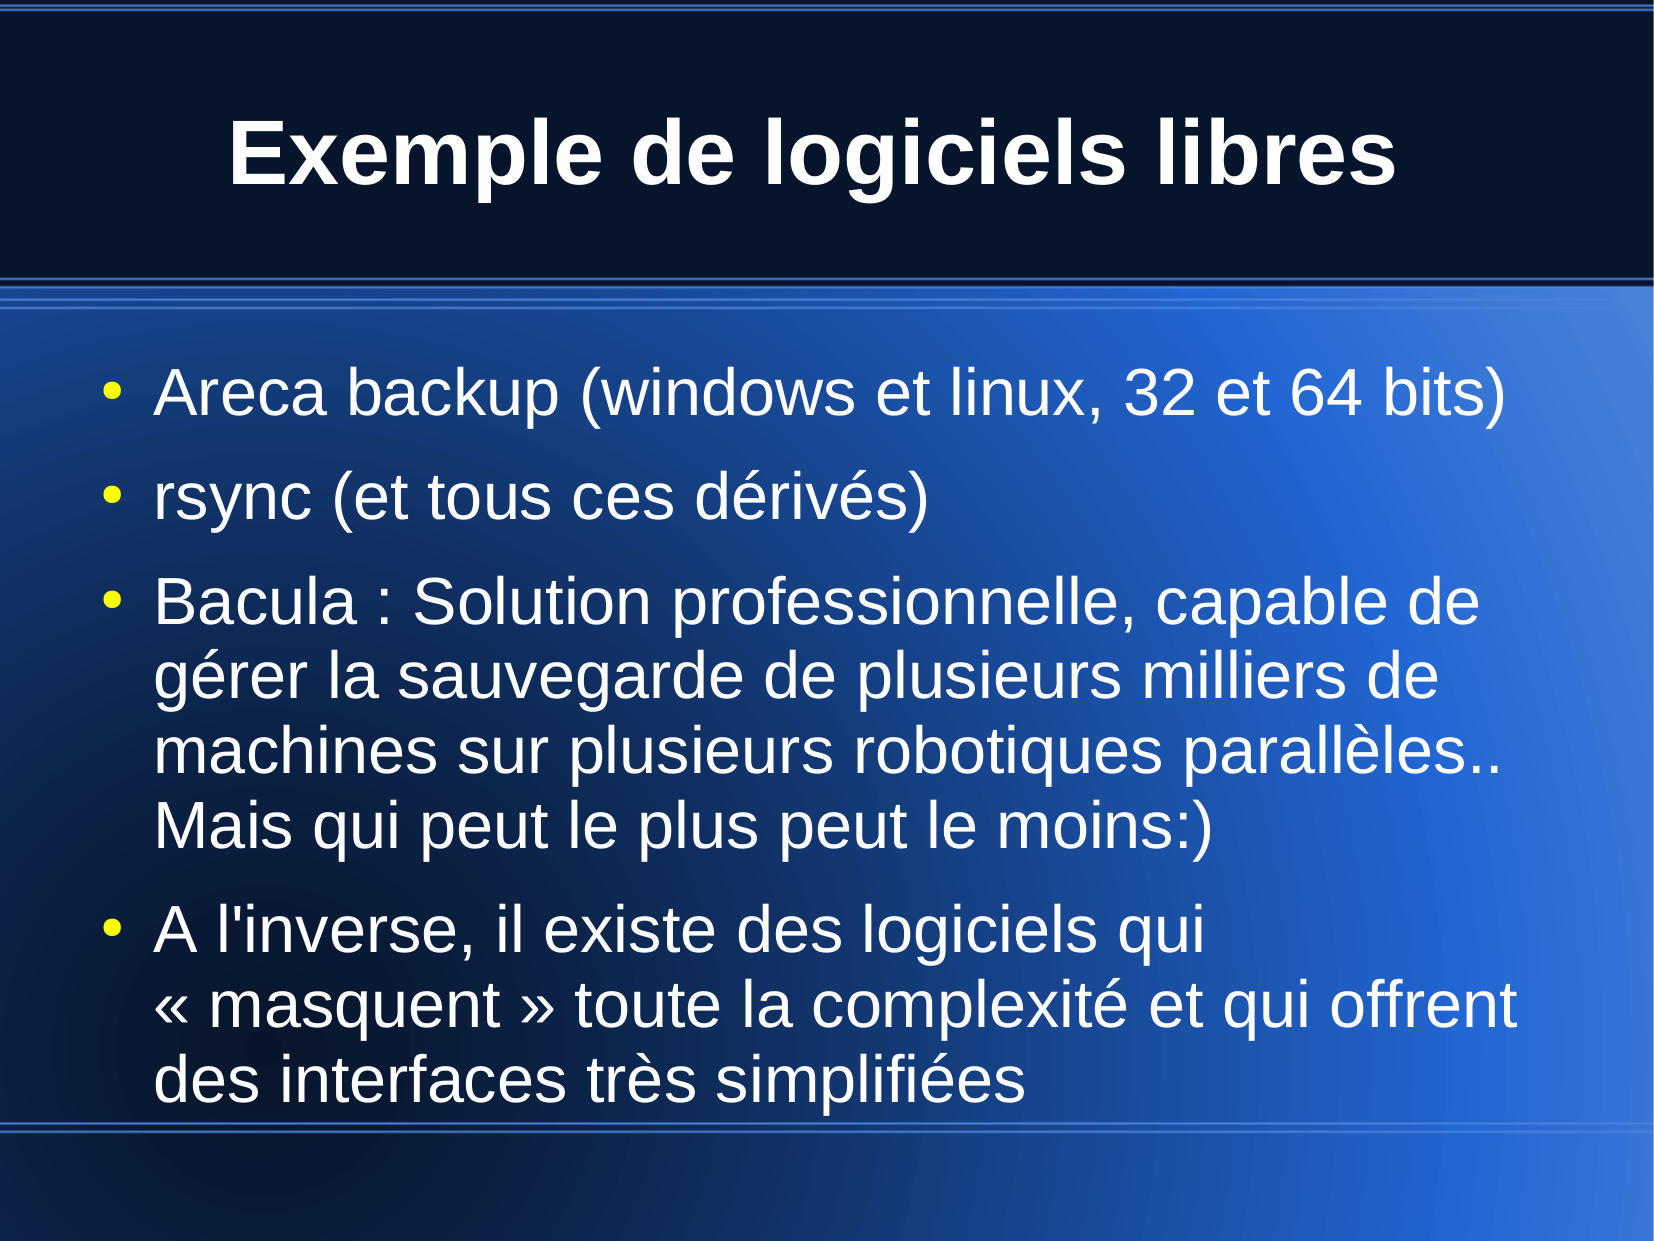

# Exemple de logiciels libres
Areca backup (windows et linux, 32 et 64 bits)
rsync (et tous ces dérivés)
Bacula : Solution professionnelle, capable de gérer la sauvegarde de plusieurs milliers de machines sur plusieurs robotiques parallèles.. Mais qui peut le plus peut le moins:)
A l'inverse, il existe des logiciels qui « masquent » toute la complexité et qui offrent des interfaces très simplifiées